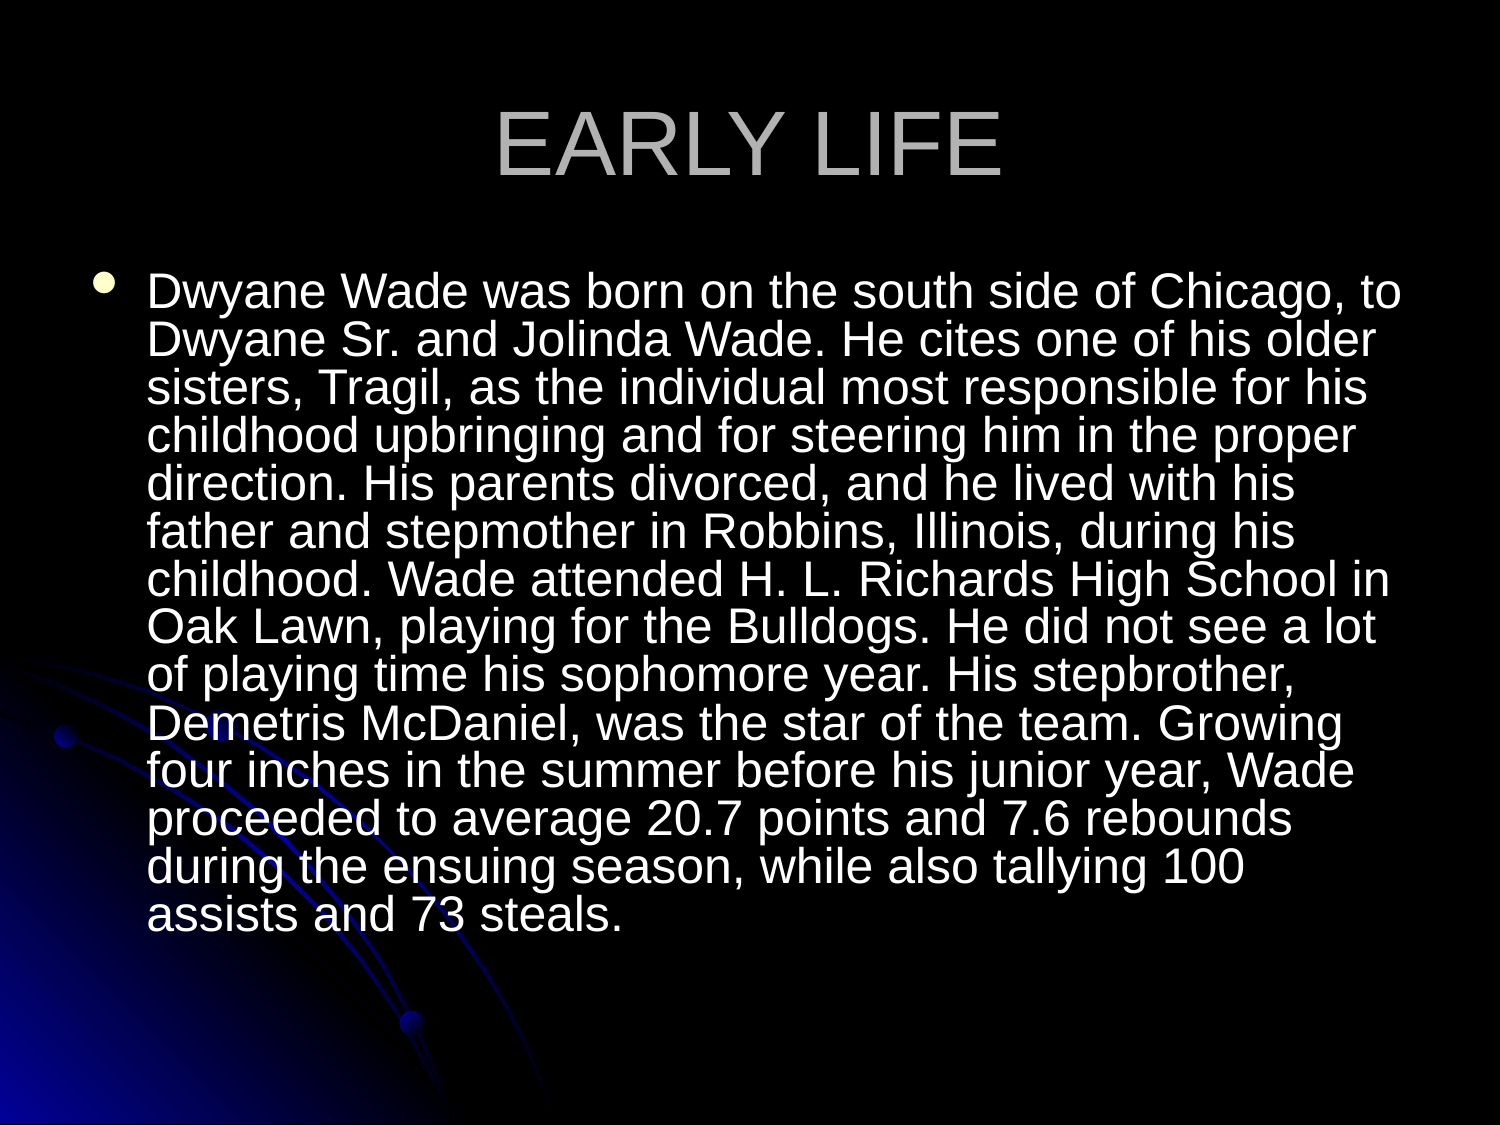

# EARLY LIFE
Dwyane Wade was born on the south side of Chicago, to Dwyane Sr. and Jolinda Wade. He cites one of his older sisters, Tragil, as the individual most responsible for his childhood upbringing and for steering him in the proper direction. His parents divorced, and he lived with his father and stepmother in Robbins, Illinois, during his childhood. Wade attended H. L. Richards High School in Oak Lawn, playing for the Bulldogs. He did not see a lot of playing time his sophomore year. His stepbrother, Demetris McDaniel, was the star of the team. Growing four inches in the summer before his junior year, Wade proceeded to average 20.7 points and 7.6 rebounds during the ensuing season, while also tallying 100 assists and 73 steals.